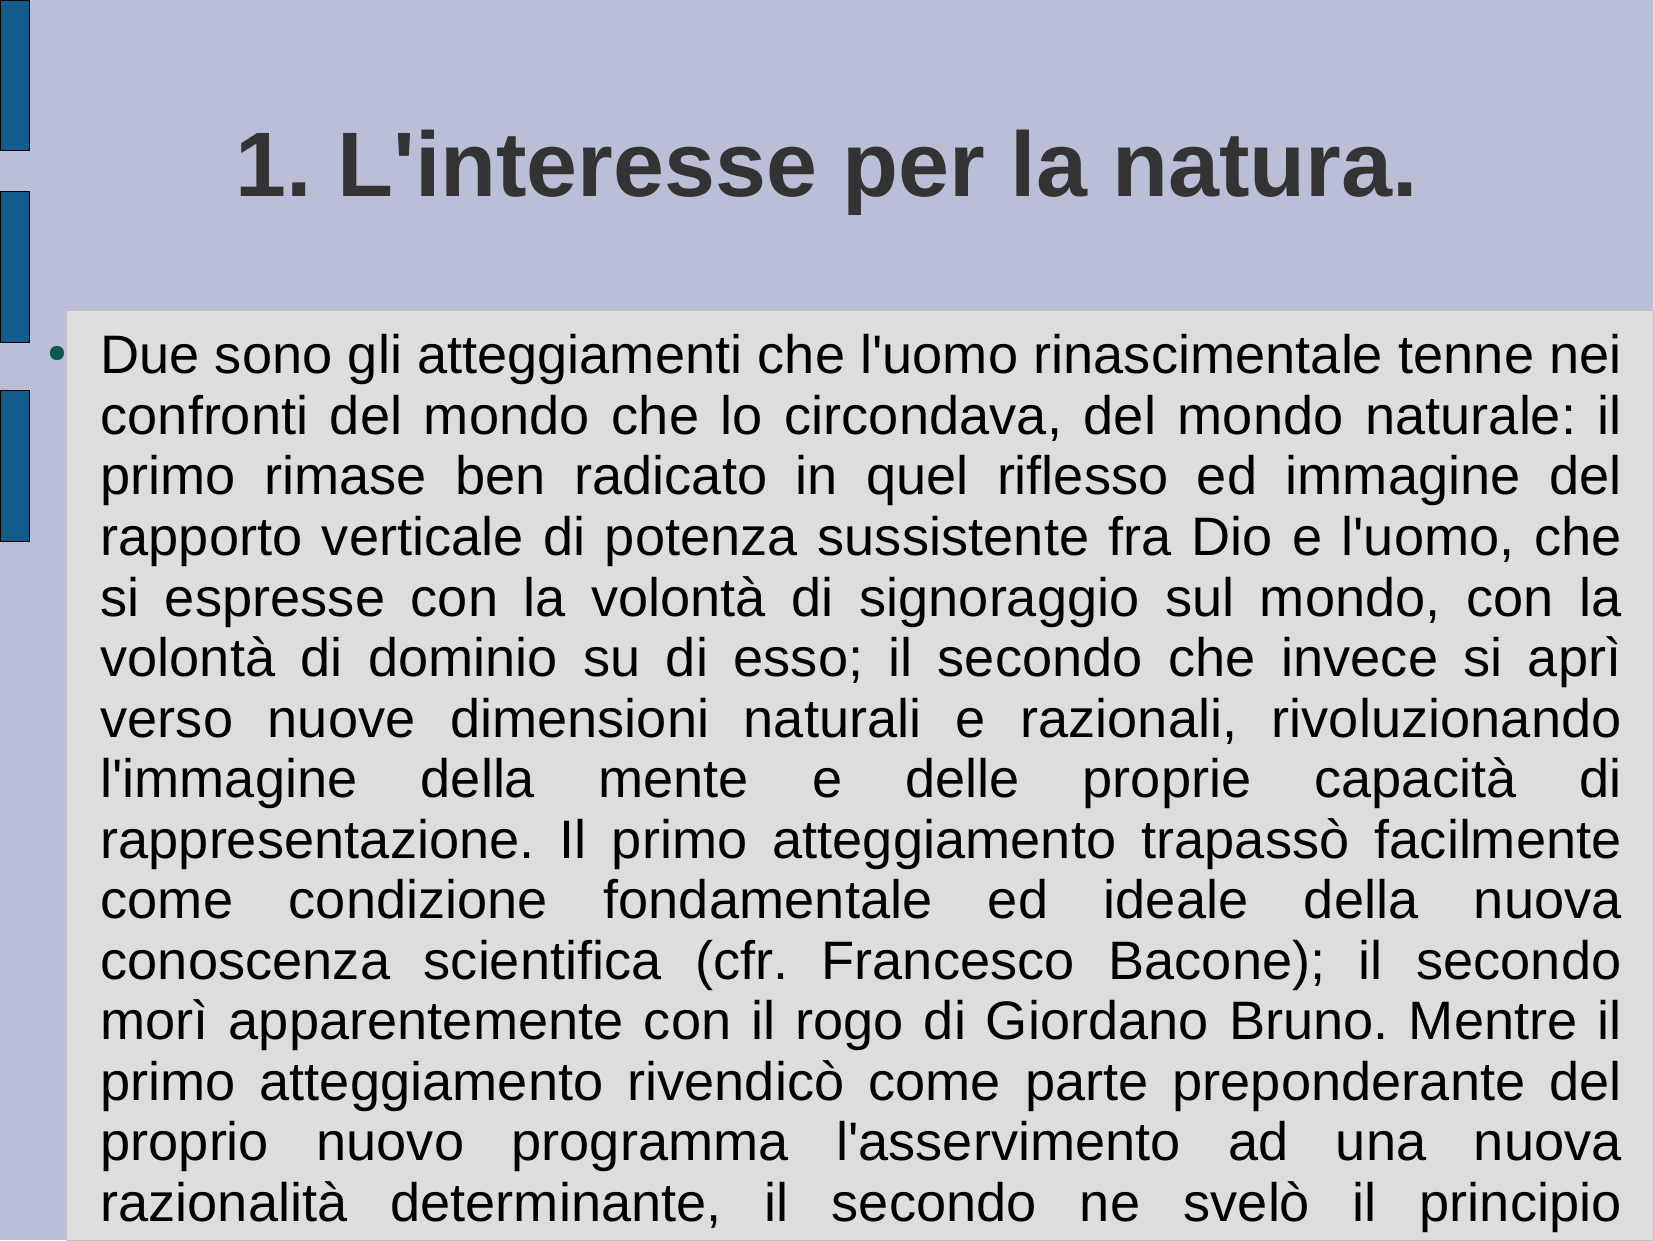

# 1. L'interesse per la natura.
Due sono gli atteggiamenti che l'uomo rinascimentale tenne nei confronti del mondo che lo circondava, del mondo naturale: il primo rimase ben radicato in quel riflesso ed immagine del rapporto verticale di potenza sussistente fra Dio e l'uomo, che si espresse con la volontà di signoraggio sul mondo, con la volontà di dominio su di esso; il secondo che invece si aprì verso nuove dimensioni naturali e razionali, rivoluzionando l'immagine della mente e delle proprie capacità di rappresentazione. Il primo atteggiamento trapassò facilmente come condizione fondamentale ed ideale della nuova conoscenza scientifica (cfr. Francesco Bacone); il secondo morì apparentemente con il rogo di Giordano Bruno. Mentre il primo atteggiamento rivendicò come parte preponderante del proprio nuovo programma l'asservimento ad una nuova razionalità determinante, il secondo ne svelò il principio creativo e inter-dialettico.